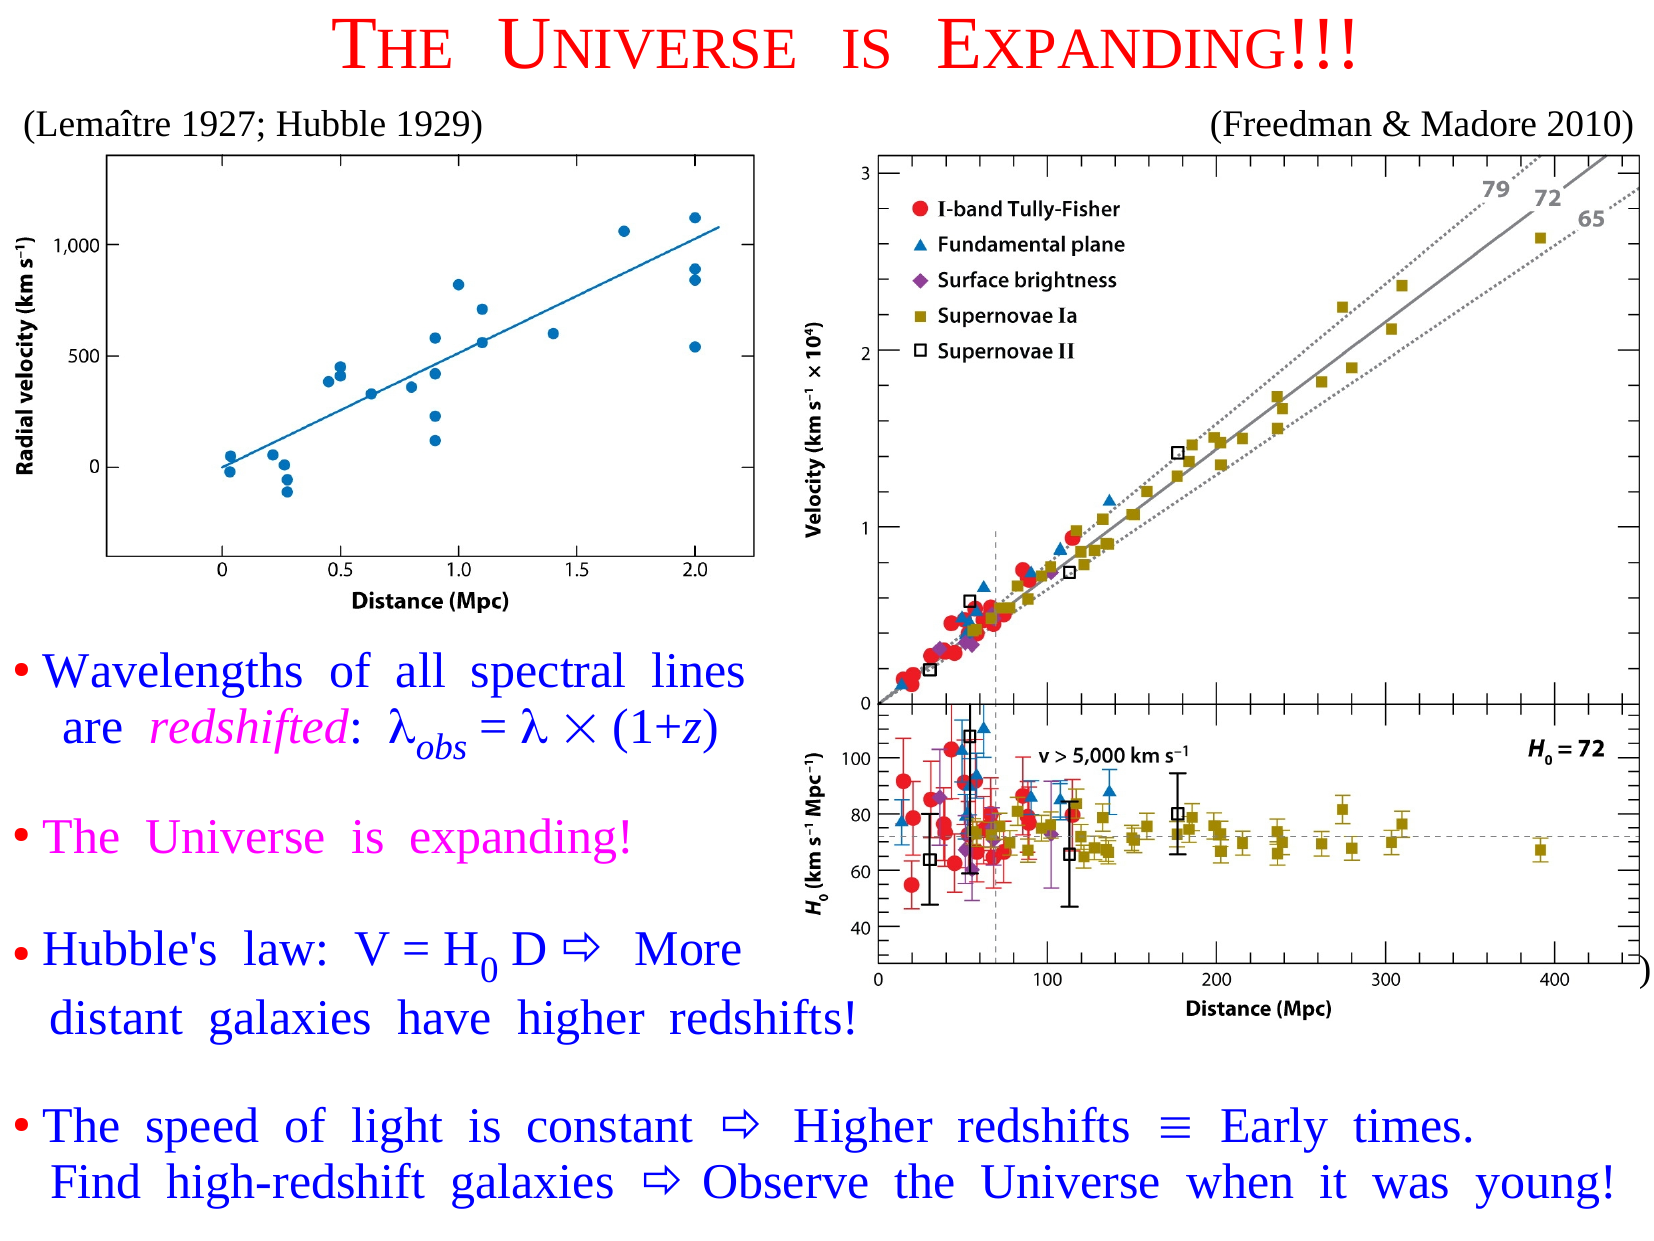

THE UNIVERSE IS EXPANDING!!!
(Lemaître 1927; Hubble 1929)
(Freedman & Madore 2010)
 Wavelengths of all spectral lines
 are redshifted: lobs = l  (1+z)
 The Universe is expanding!
 (Hubble 1929;
Freedman & Madore 2010)
 Hubble's law: V = H0 D  More
 distant galaxies have higher redshifts!
 The speed of light is constant  Higher redshifts  Early times.
 Find high-redshift galaxies  Observe the Universe when it was young!